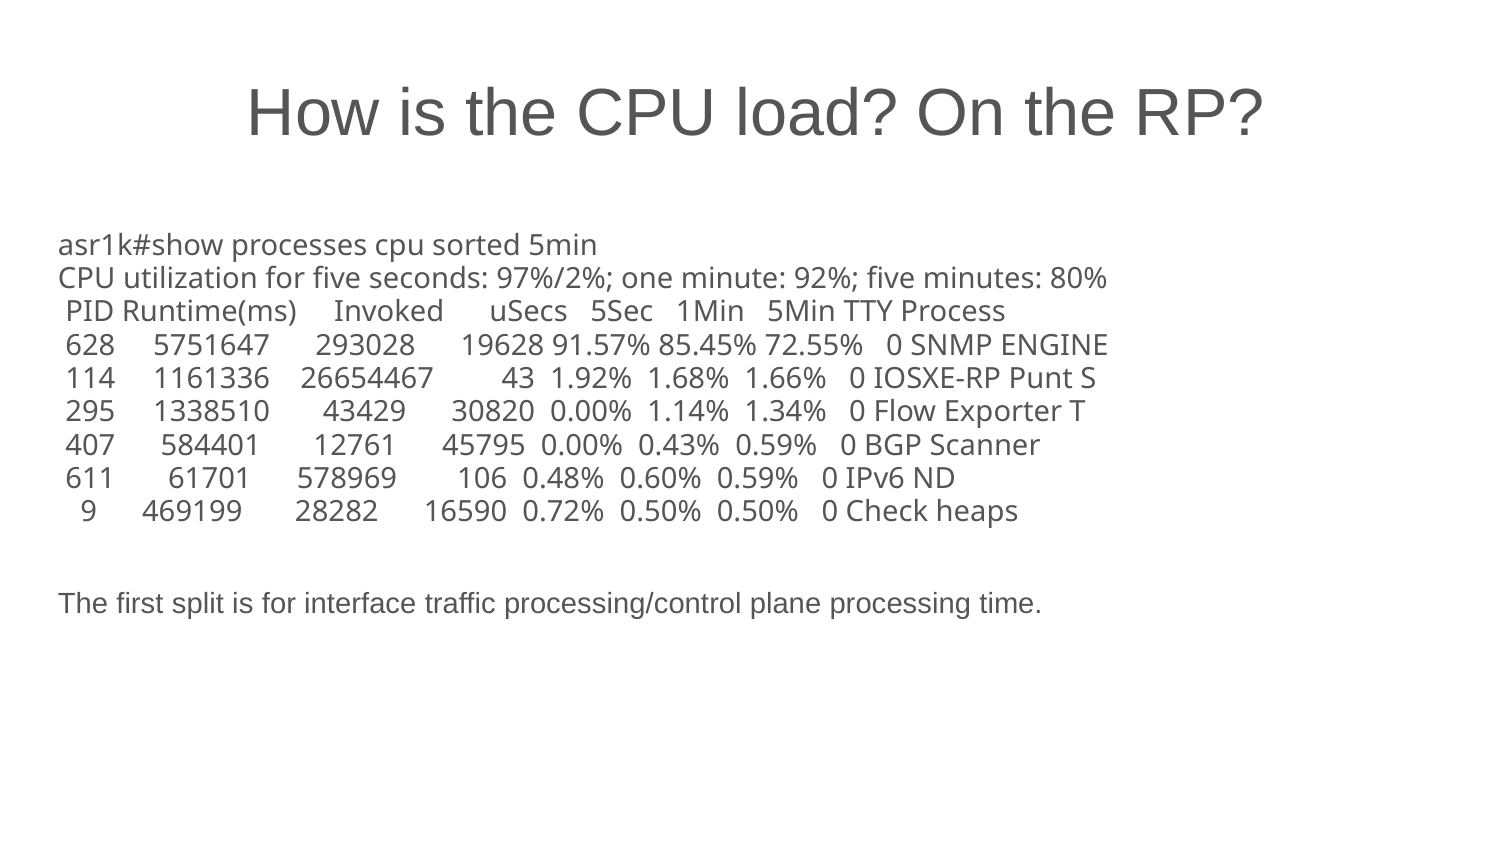

How is the CPU load? On the RP?
# asr1k#show processes cpu sorted 5min CPU utilization for five seconds: 97%/2%; one minute: 92%; five minutes: 80% PID Runtime(ms) Invoked uSecs 5Sec 1Min 5Min TTY Process 628 5751647 293028 19628 91.57% 85.45% 72.55% 0 SNMP ENGINE 114 1161336 26654467 43 1.92% 1.68% 1.66% 0 IOSXE-RP Punt S 295 1338510 43429 30820 0.00% 1.14% 1.34% 0 Flow Exporter T 407 584401 12761 45795 0.00% 0.43% 0.59% 0 BGP Scanner 611 61701 578969 106 0.48% 0.60% 0.59% 0 IPv6 ND 9 469199 28282 16590 0.72% 0.50% 0.50% 0 Check heaps
The first split is for interface traffic processing/control plane processing time.